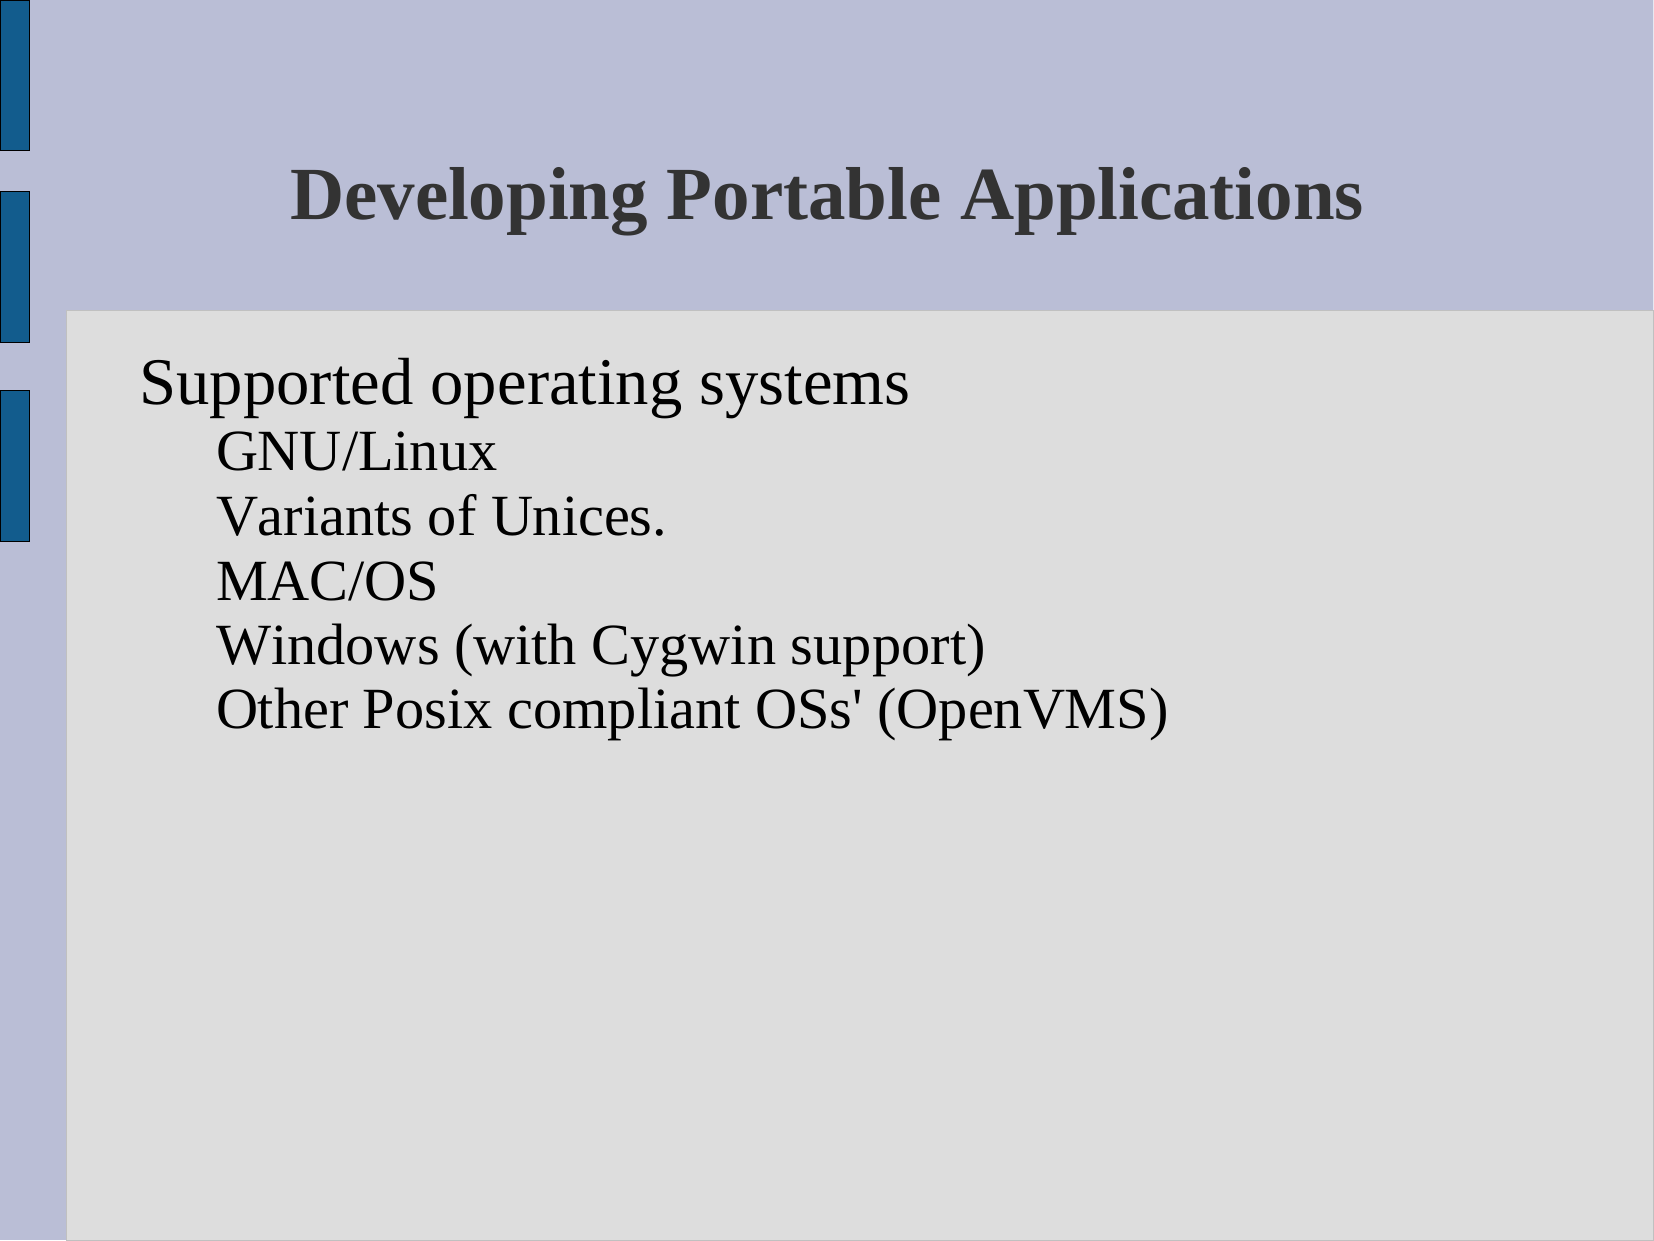

# Developing Portable Applications
Supported operating systems
GNU/Linux
Variants of Unices.
MAC/OS
Windows (with Cygwin support)
Other Posix compliant OSs' (OpenVMS)